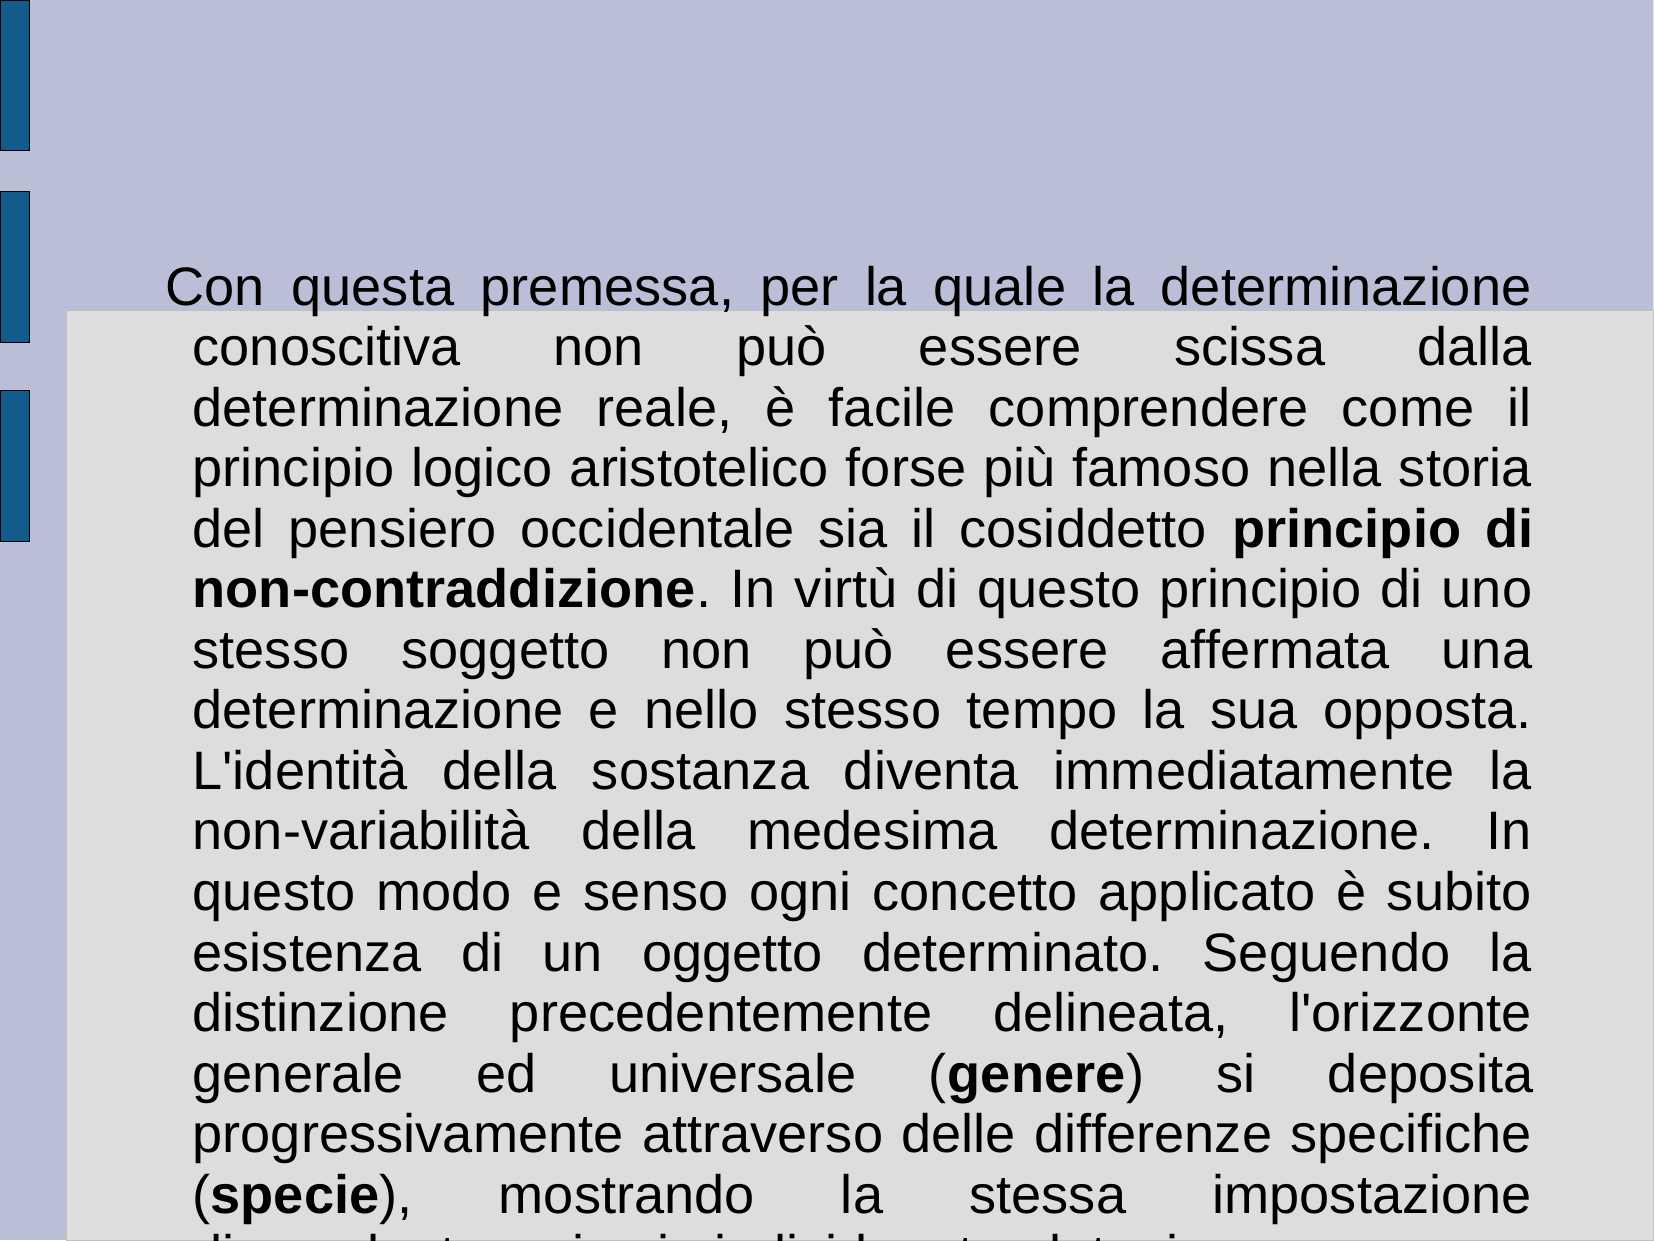

#
 Con questa premessa, per la quale la determinazione conoscitiva non può essere scissa dalla determinazione reale, è facile comprendere come il principio logico aristotelico forse più famoso nella storia del pensiero occidentale sia il cosiddetto principio di non-contraddizione. In virtù di questo principio di uno stesso soggetto non può essere affermata una determinazione e nello stesso tempo la sua opposta. L'identità della sostanza diventa immediatamente la non-variabilità della medesima determinazione. In questo modo e senso ogni concetto applicato è subito esistenza di un oggetto determinato. Seguendo la distinzione precedentemente delineata, l'orizzonte generale ed universale (genere) si deposita progressivamente attraverso delle differenze specifiche (specie), mostrando la stessa impostazione discendente e via via individuante platonica.